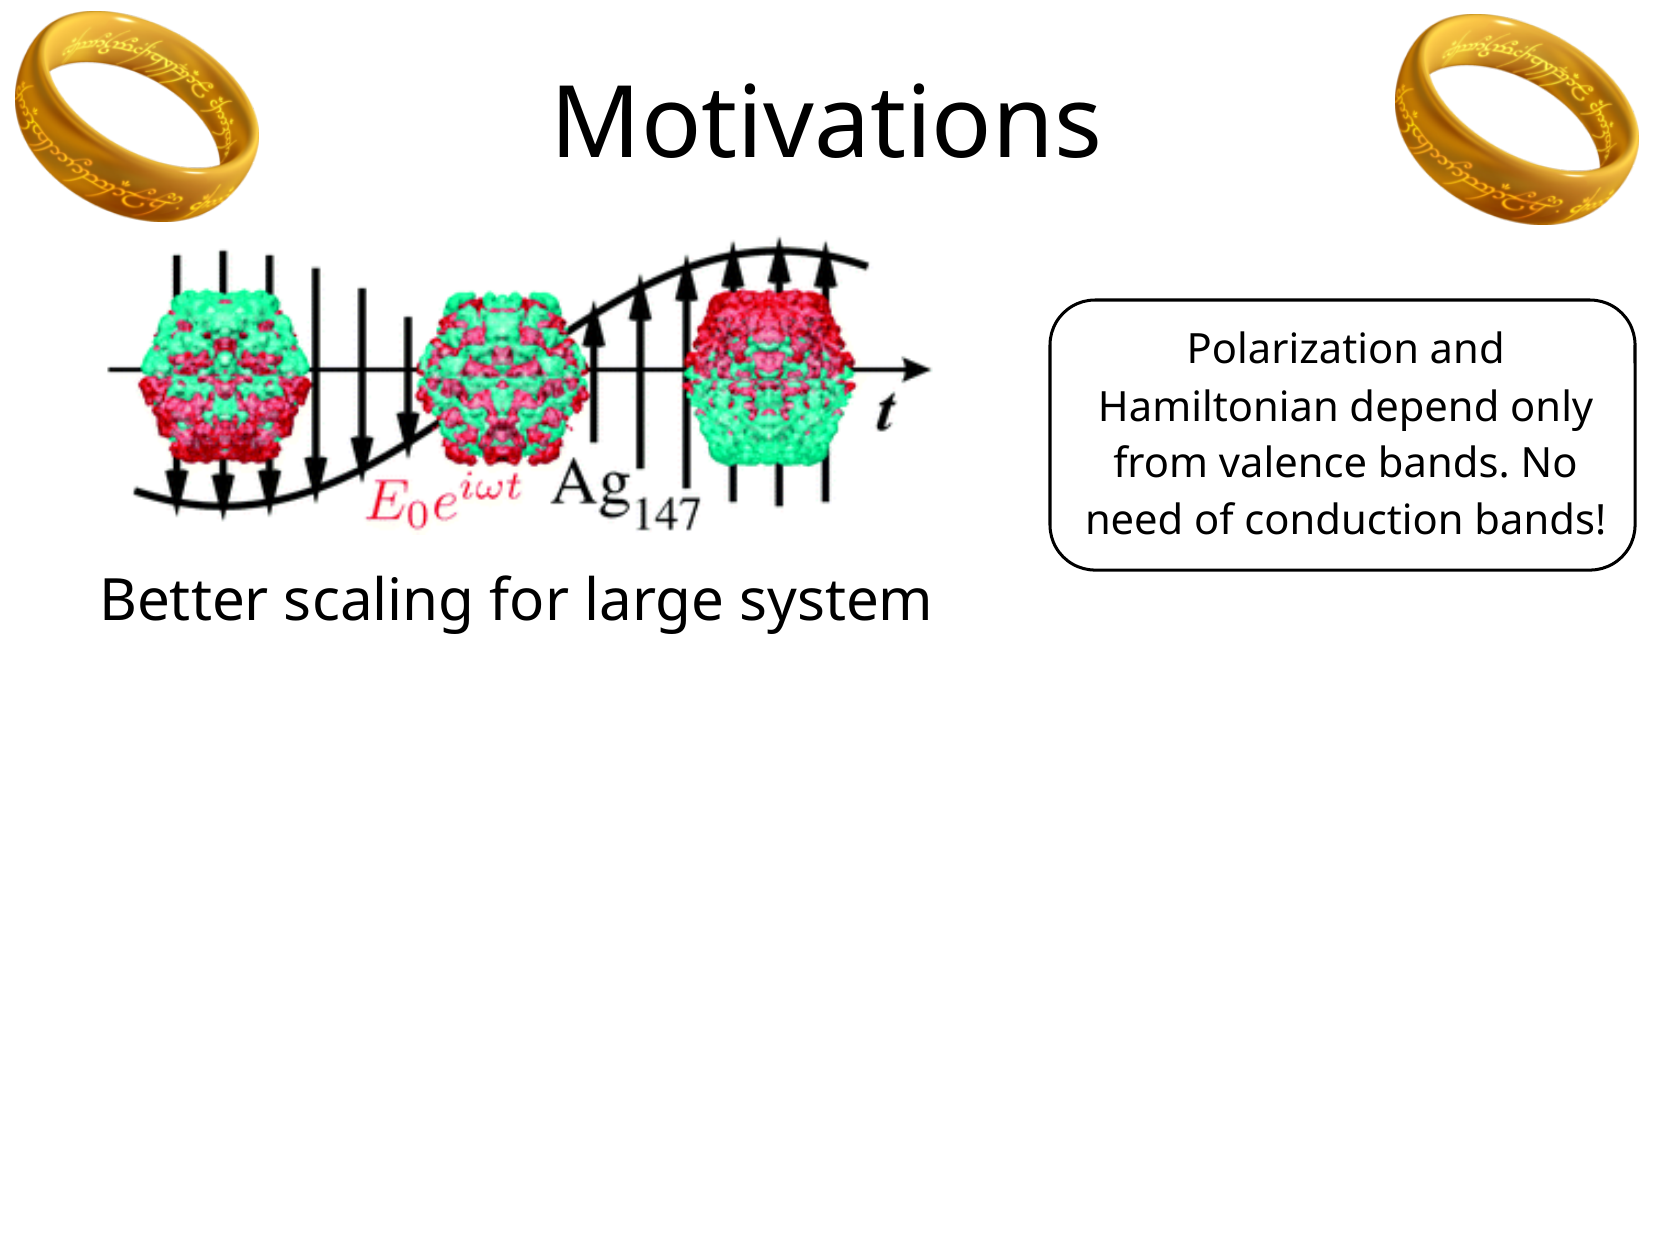

# Motivations
Polarization and Hamiltonian depend only from valence bands. No need of conduction bands!
Better scaling for large system